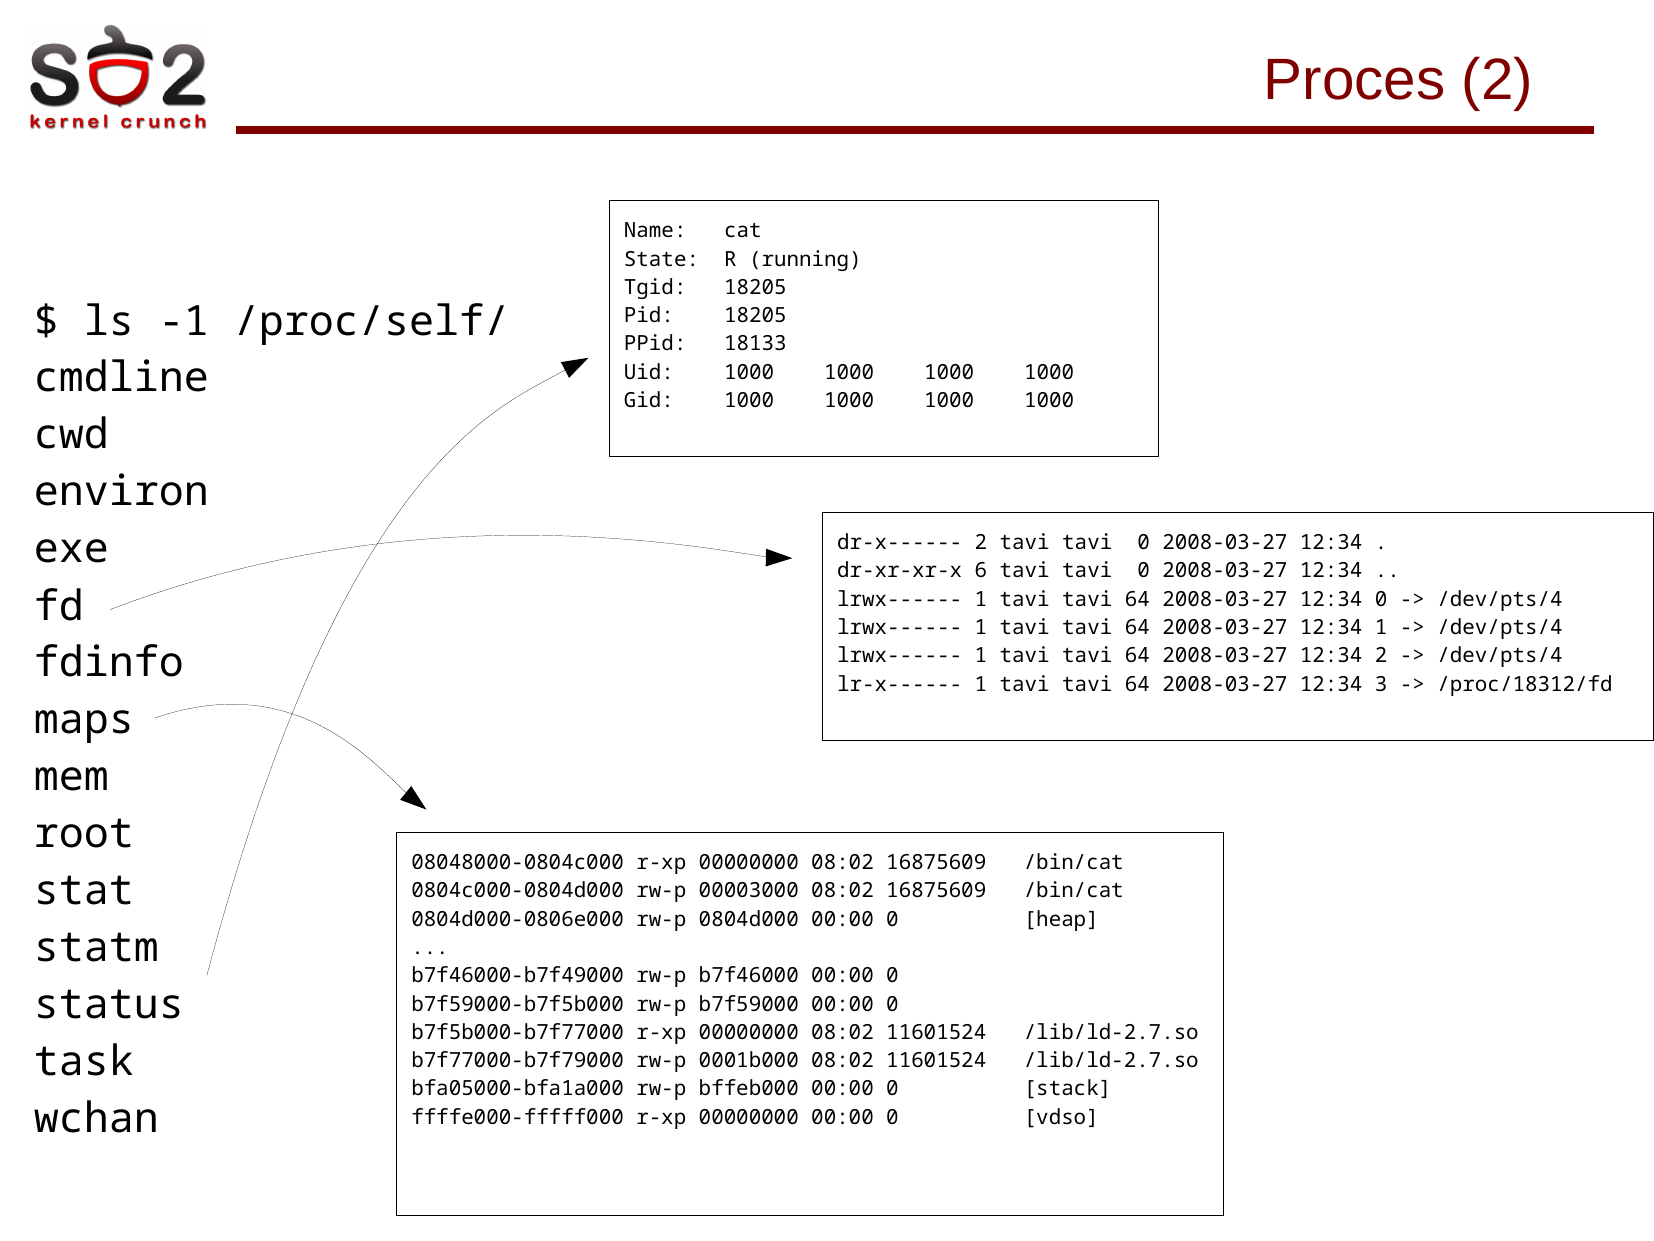

# Proces (2)
Name: cat
State: R (running)
Tgid: 18205
Pid: 18205
PPid: 18133
Uid: 1000 1000 1000 1000
Gid: 1000 1000 1000 1000
$ ls -1 /proc/self/
cmdline
cwd
environ
exe
fd
fdinfo
maps
mem
root
stat
statm
status
task
wchan
dr-x------ 2 tavi tavi 0 2008-03-27 12:34 .
dr-xr-xr-x 6 tavi tavi 0 2008-03-27 12:34 ..
lrwx------ 1 tavi tavi 64 2008-03-27 12:34 0 -> /dev/pts/4
lrwx------ 1 tavi tavi 64 2008-03-27 12:34 1 -> /dev/pts/4
lrwx------ 1 tavi tavi 64 2008-03-27 12:34 2 -> /dev/pts/4
lr-x------ 1 tavi tavi 64 2008-03-27 12:34 3 -> /proc/18312/fd
08048000-0804c000 r-xp 00000000 08:02 16875609 /bin/cat
0804c000-0804d000 rw-p 00003000 08:02 16875609 /bin/cat
0804d000-0806e000 rw-p 0804d000 00:00 0 [heap]
...
b7f46000-b7f49000 rw-p b7f46000 00:00 0
b7f59000-b7f5b000 rw-p b7f59000 00:00 0
b7f5b000-b7f77000 r-xp 00000000 08:02 11601524 /lib/ld-2.7.so
b7f77000-b7f79000 rw-p 0001b000 08:02 11601524 /lib/ld-2.7.so
bfa05000-bfa1a000 rw-p bffeb000 00:00 0 [stack]
ffffe000-fffff000 r-xp 00000000 00:00 0 [vdso]